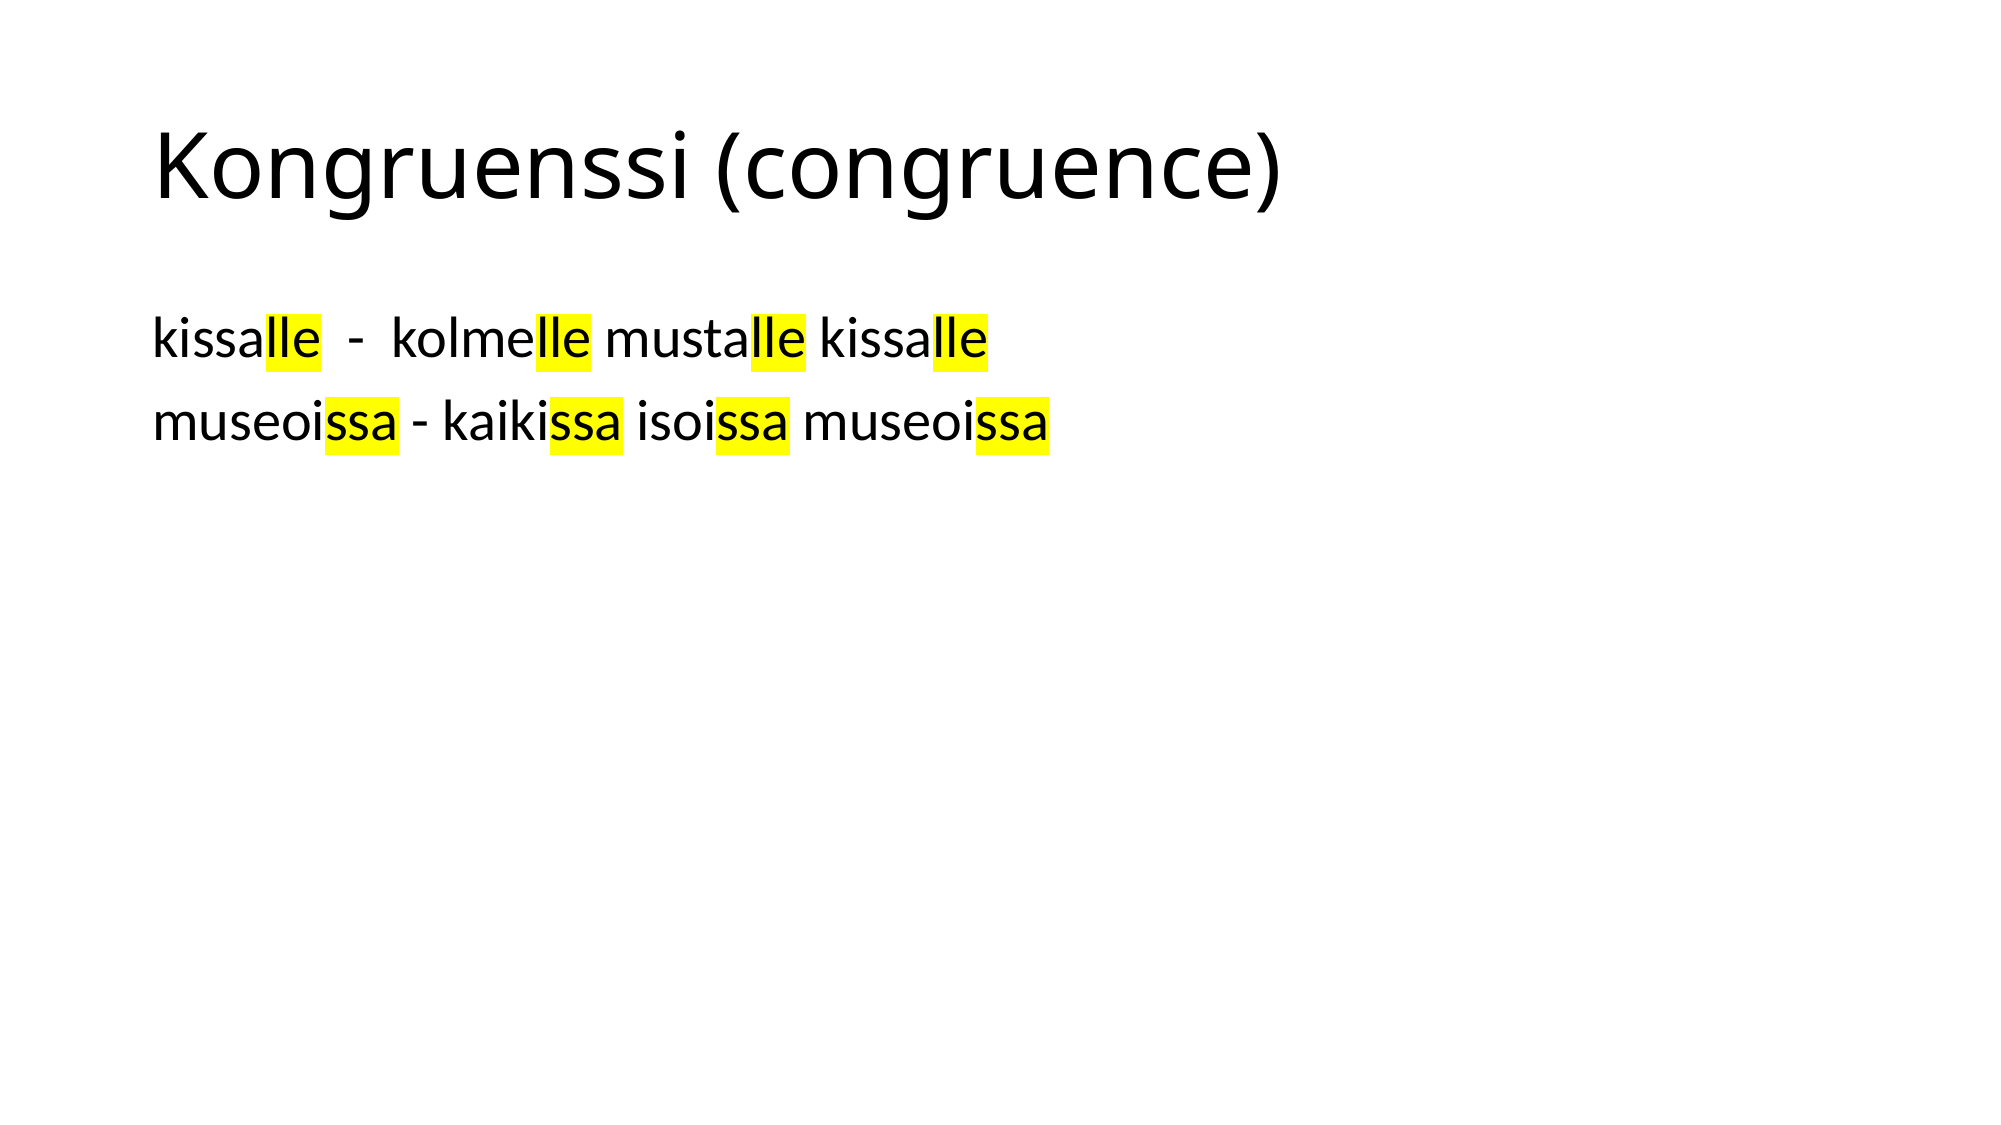

# Kongruenssi (congruence)
kissalle - kolmelle mustalle kissalle
museoissa - kaikissa isoissa museoissa